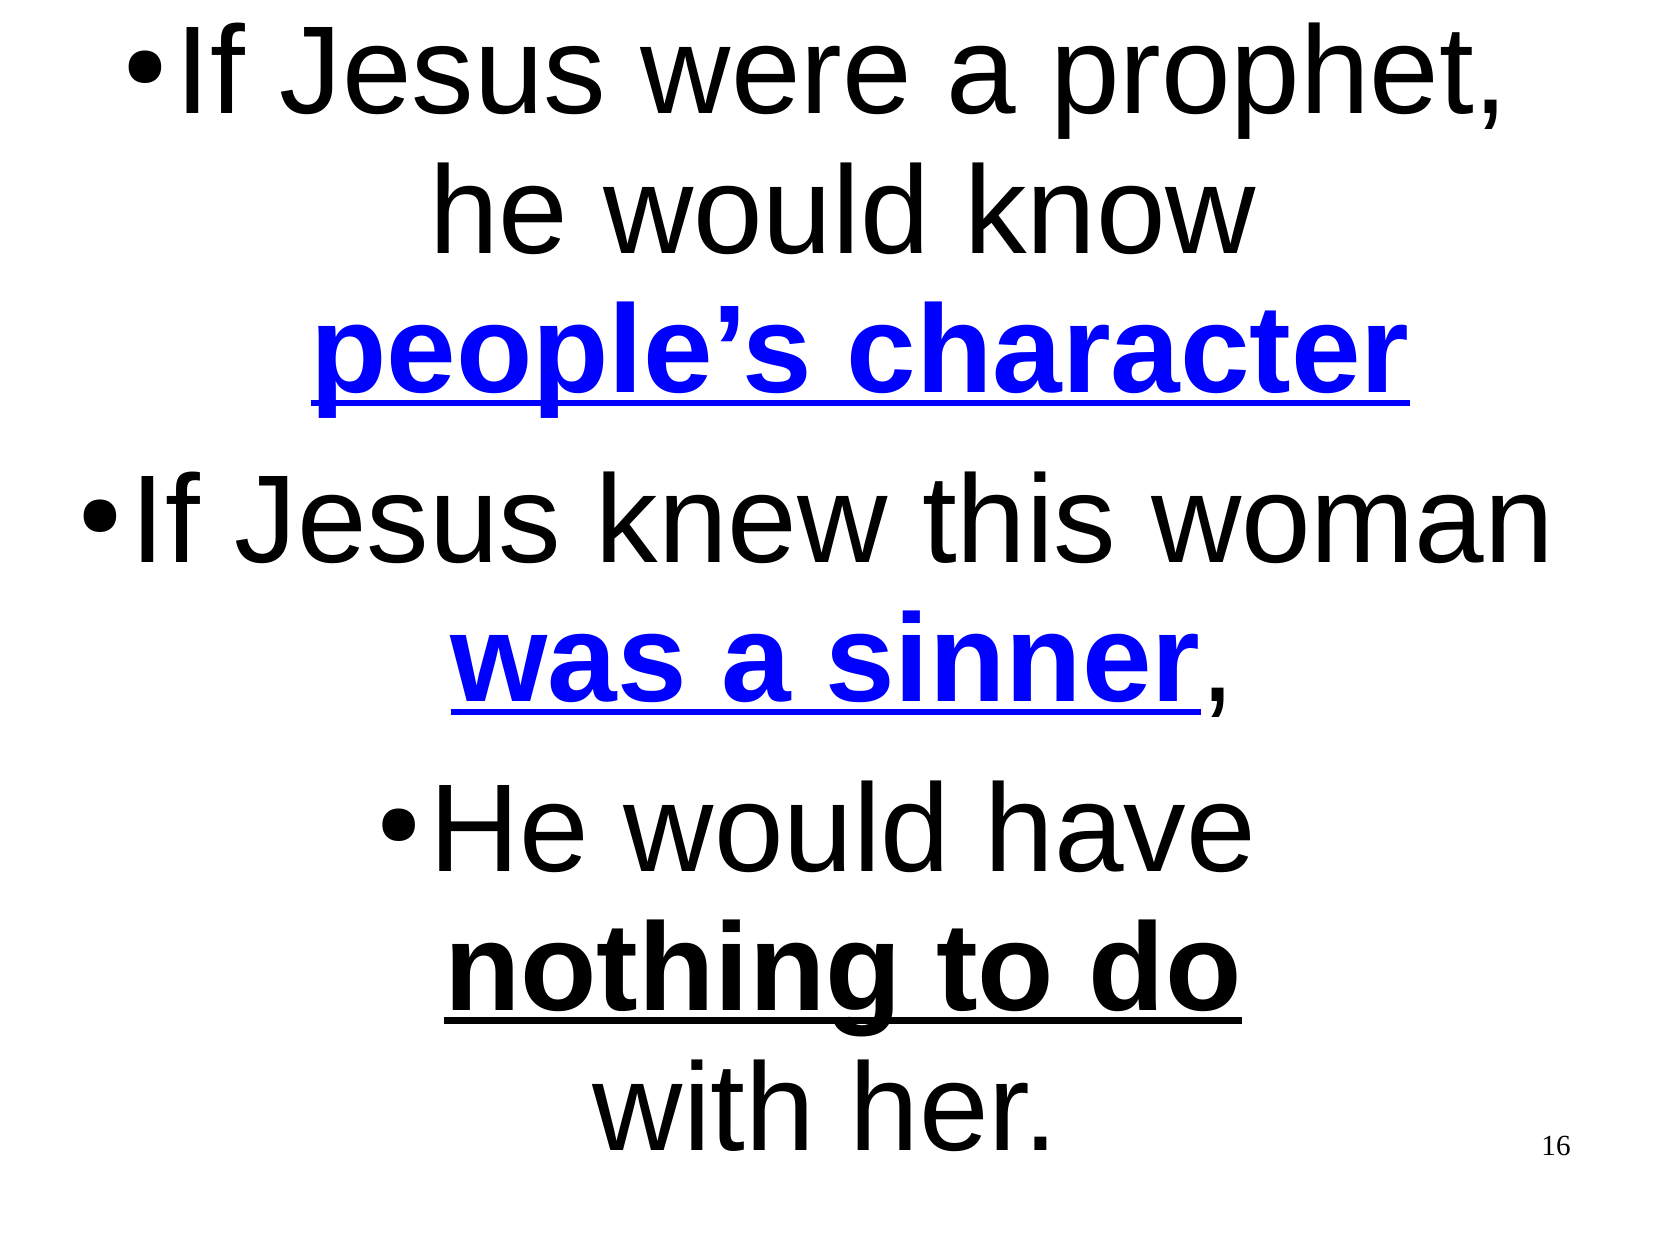

# If Jesus were a prophet, he would know people’s character
If Jesus knew this woman
was a sinner,
He would have
nothing to do
with her.
16